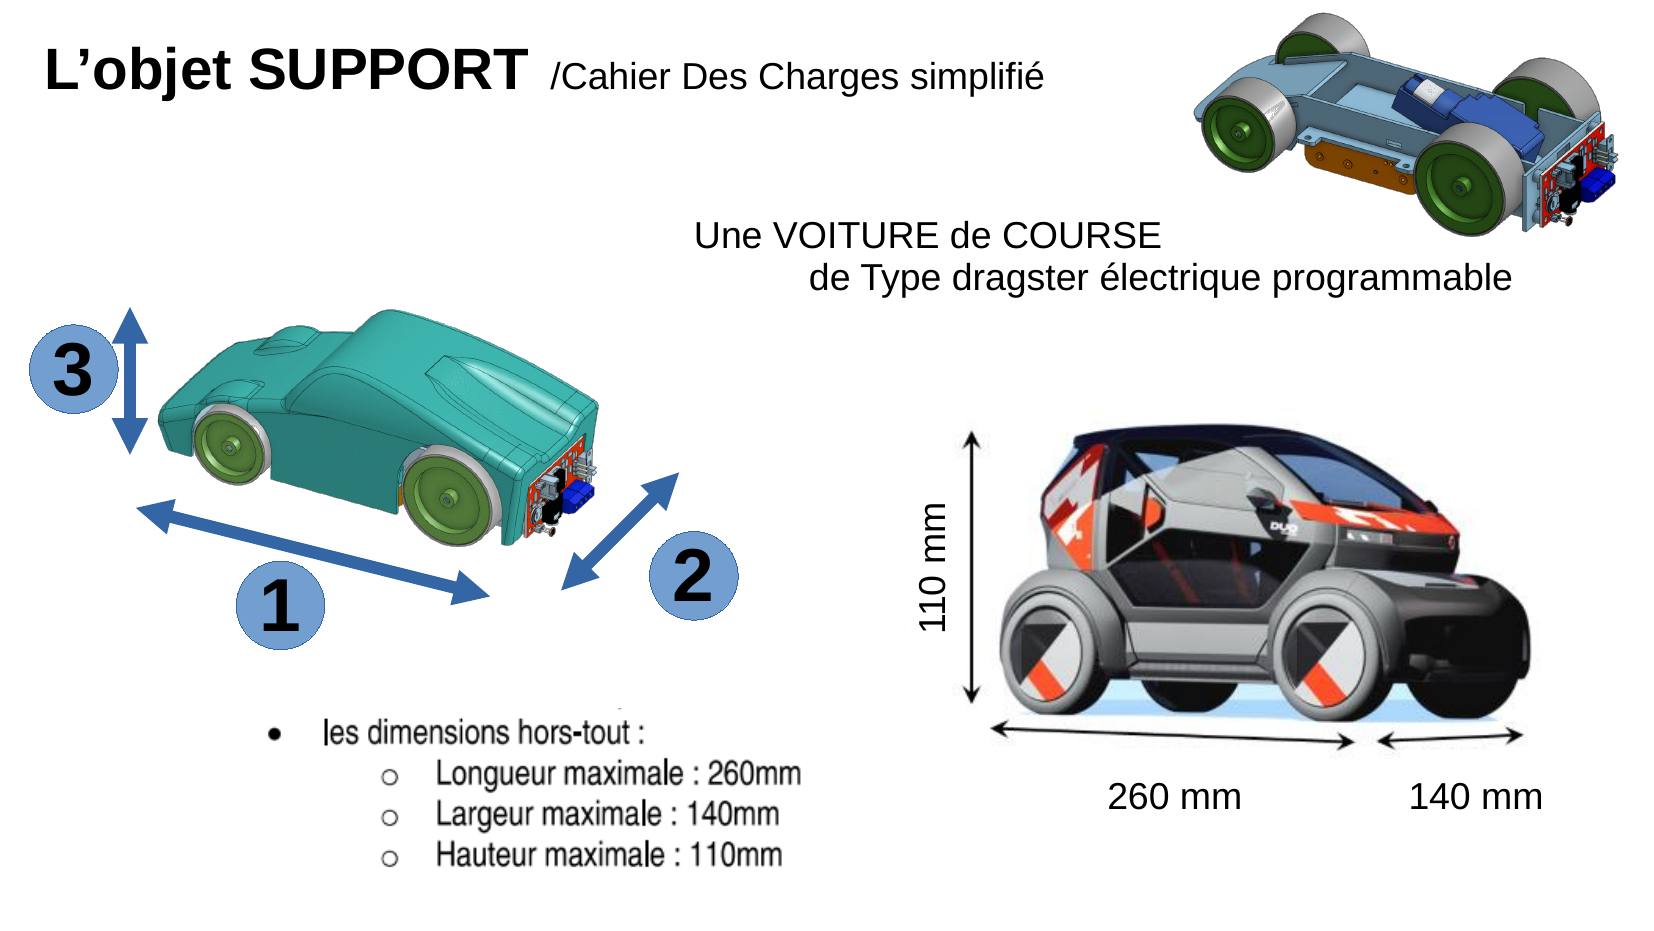

L’objet SUPPORT /Cahier Des Charges simplifié
Une VOITURE de COURSE
 de Type dragster électrique programmable
3
2
110 mm
1
260 mm
140 mm